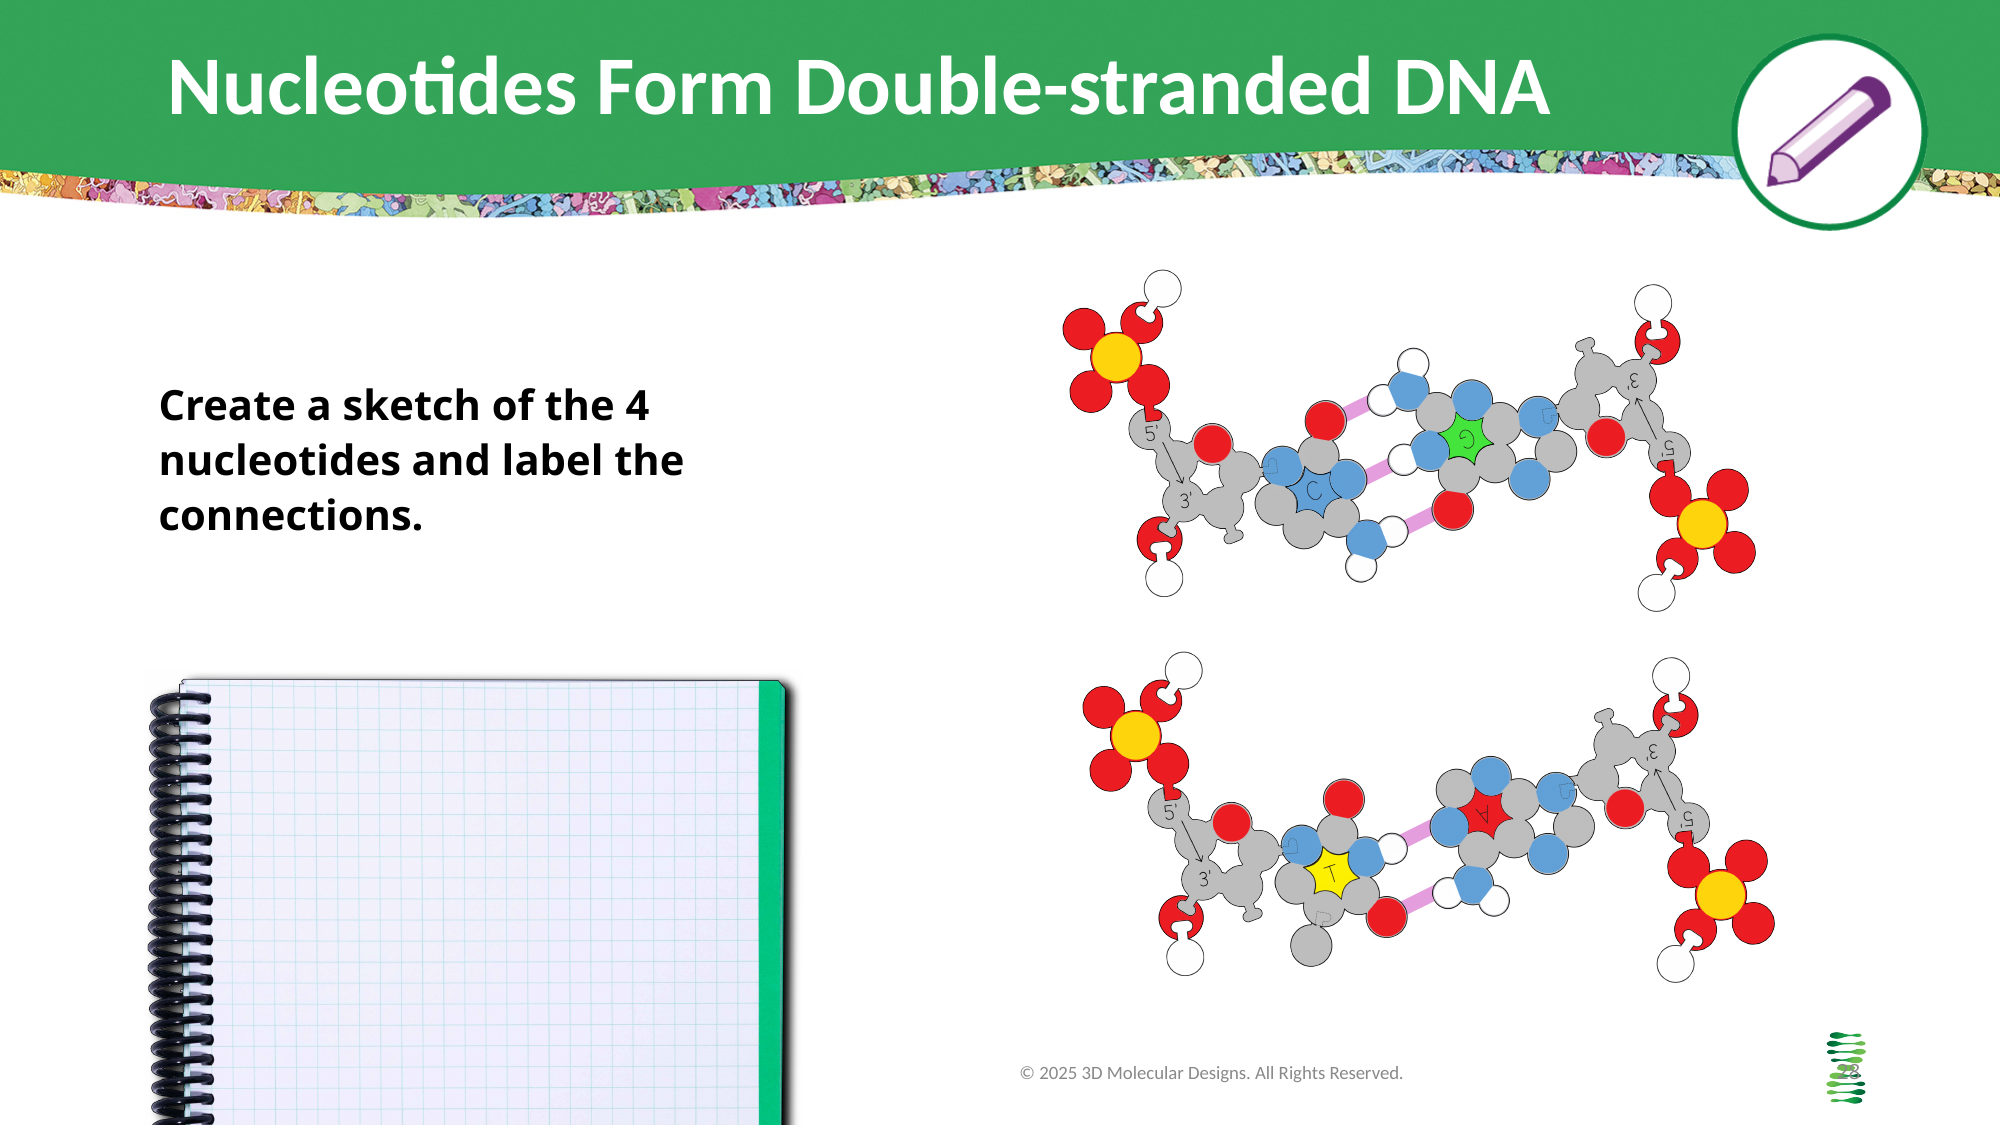

Nucleotides Form Double-stranded DNA
Create a sketch of the 4 nucleotides and label the connections.